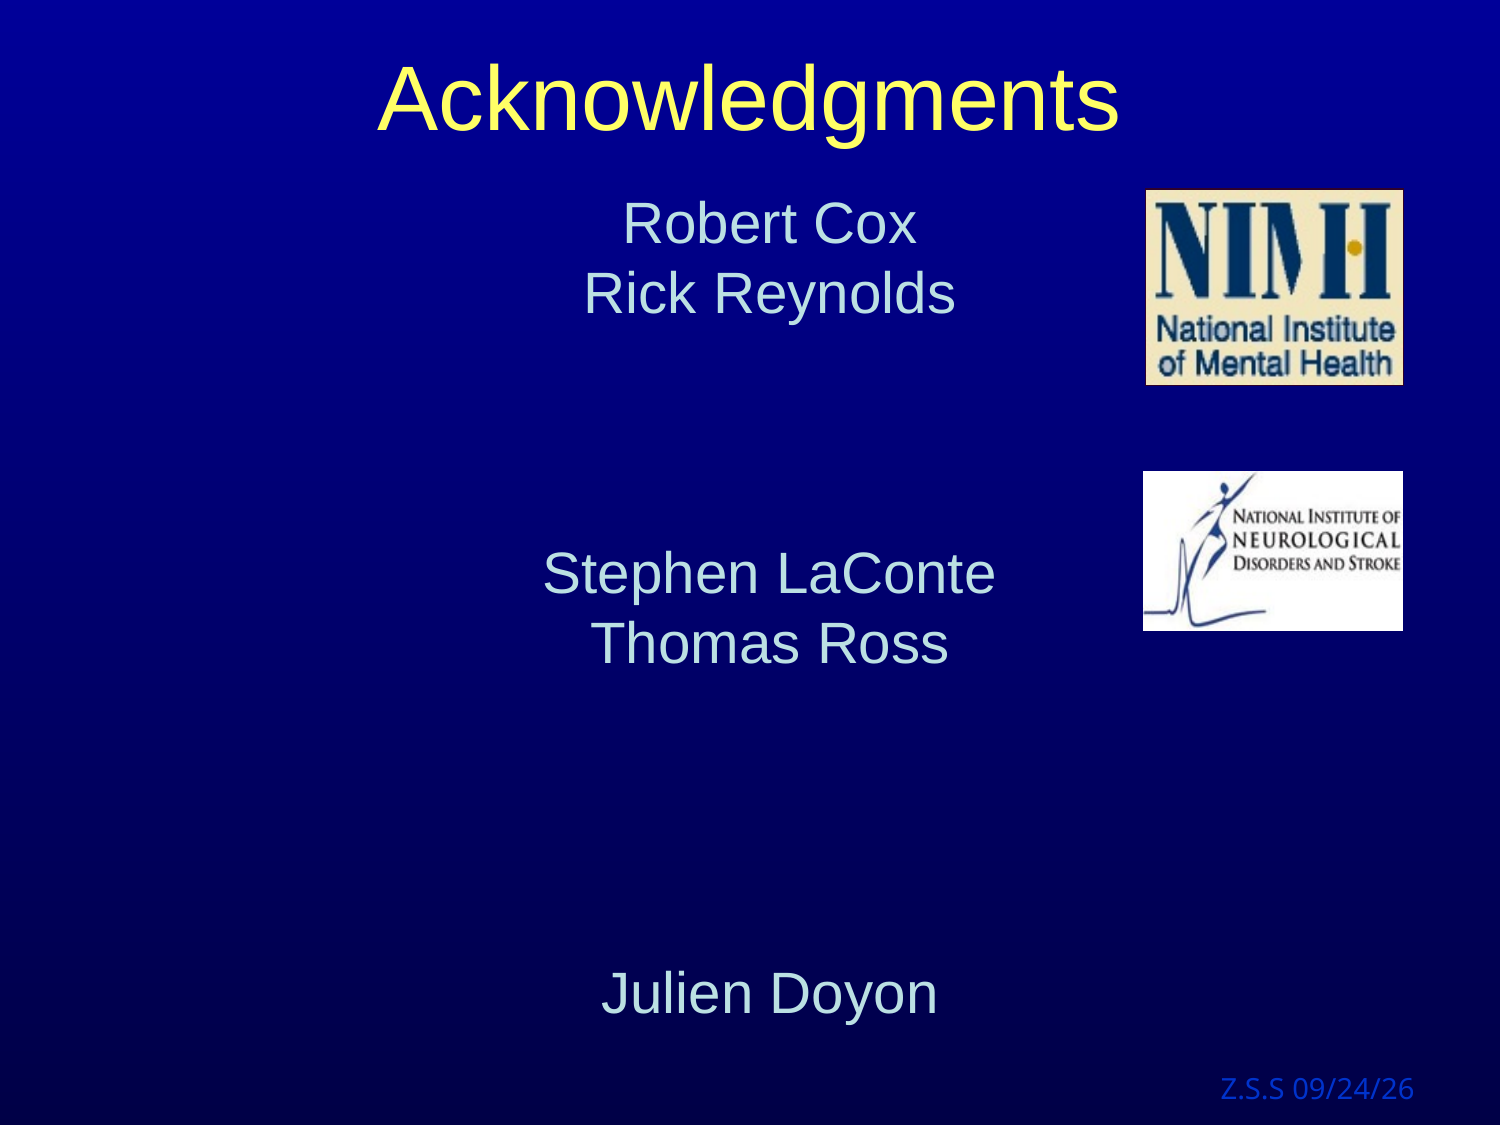

Acknowledgments
Robert Cox
Rick Reynolds
Stephen LaConte
Thomas Ross
Julien Doyon